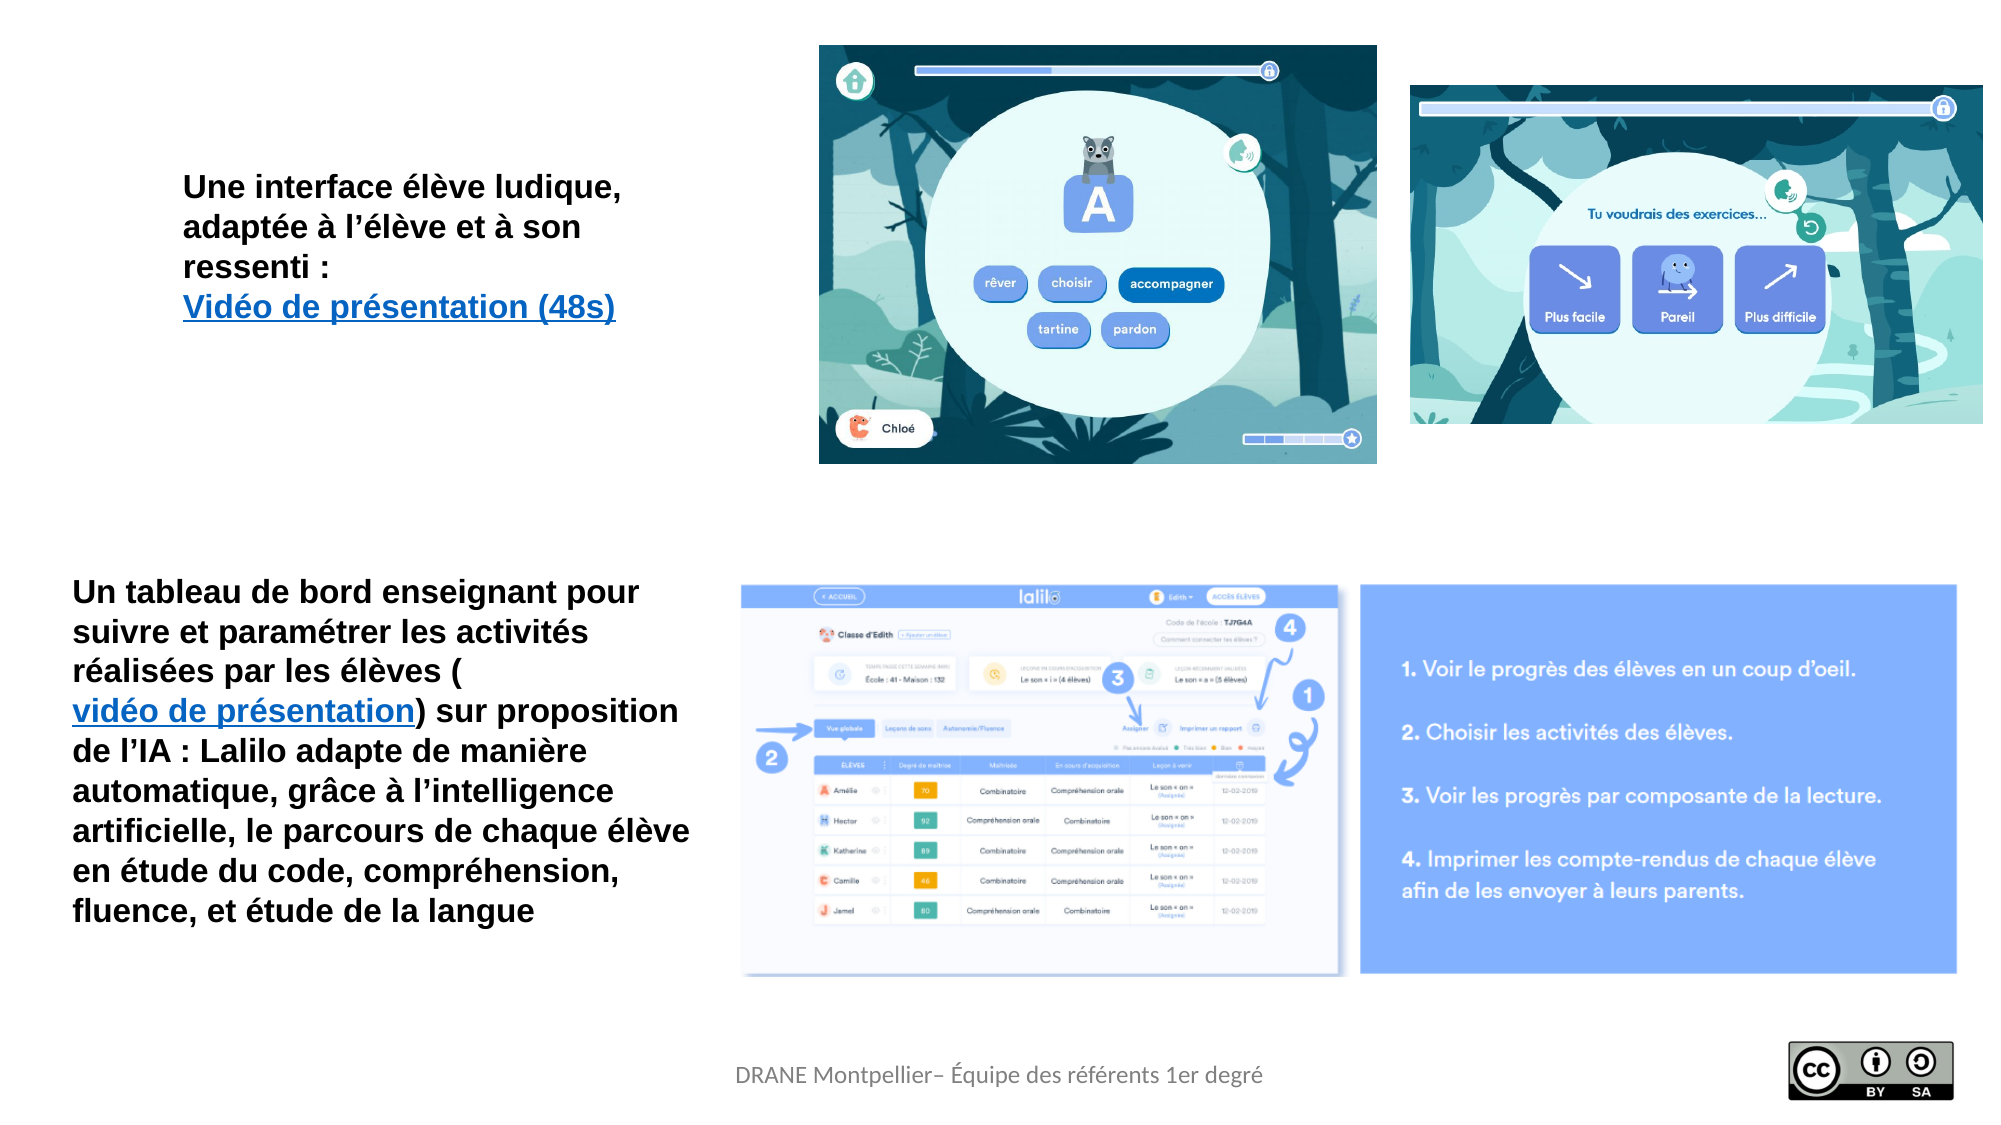

Une interface élève ludique, adaptée à l’élève et à son ressenti :
Vidéo de présentation (48s)
Un tableau de bord enseignant pour suivre et paramétrer les activités réalisées par les élèves (vidéo de présentation) sur proposition de l’IA : Lalilo adapte de manière automatique, grâce à l’intelligence artificielle, le parcours de chaque élève en étude du code, compréhension, fluence, et étude de la langue
DRANE Montpellier– Équipe des référents 1er degré